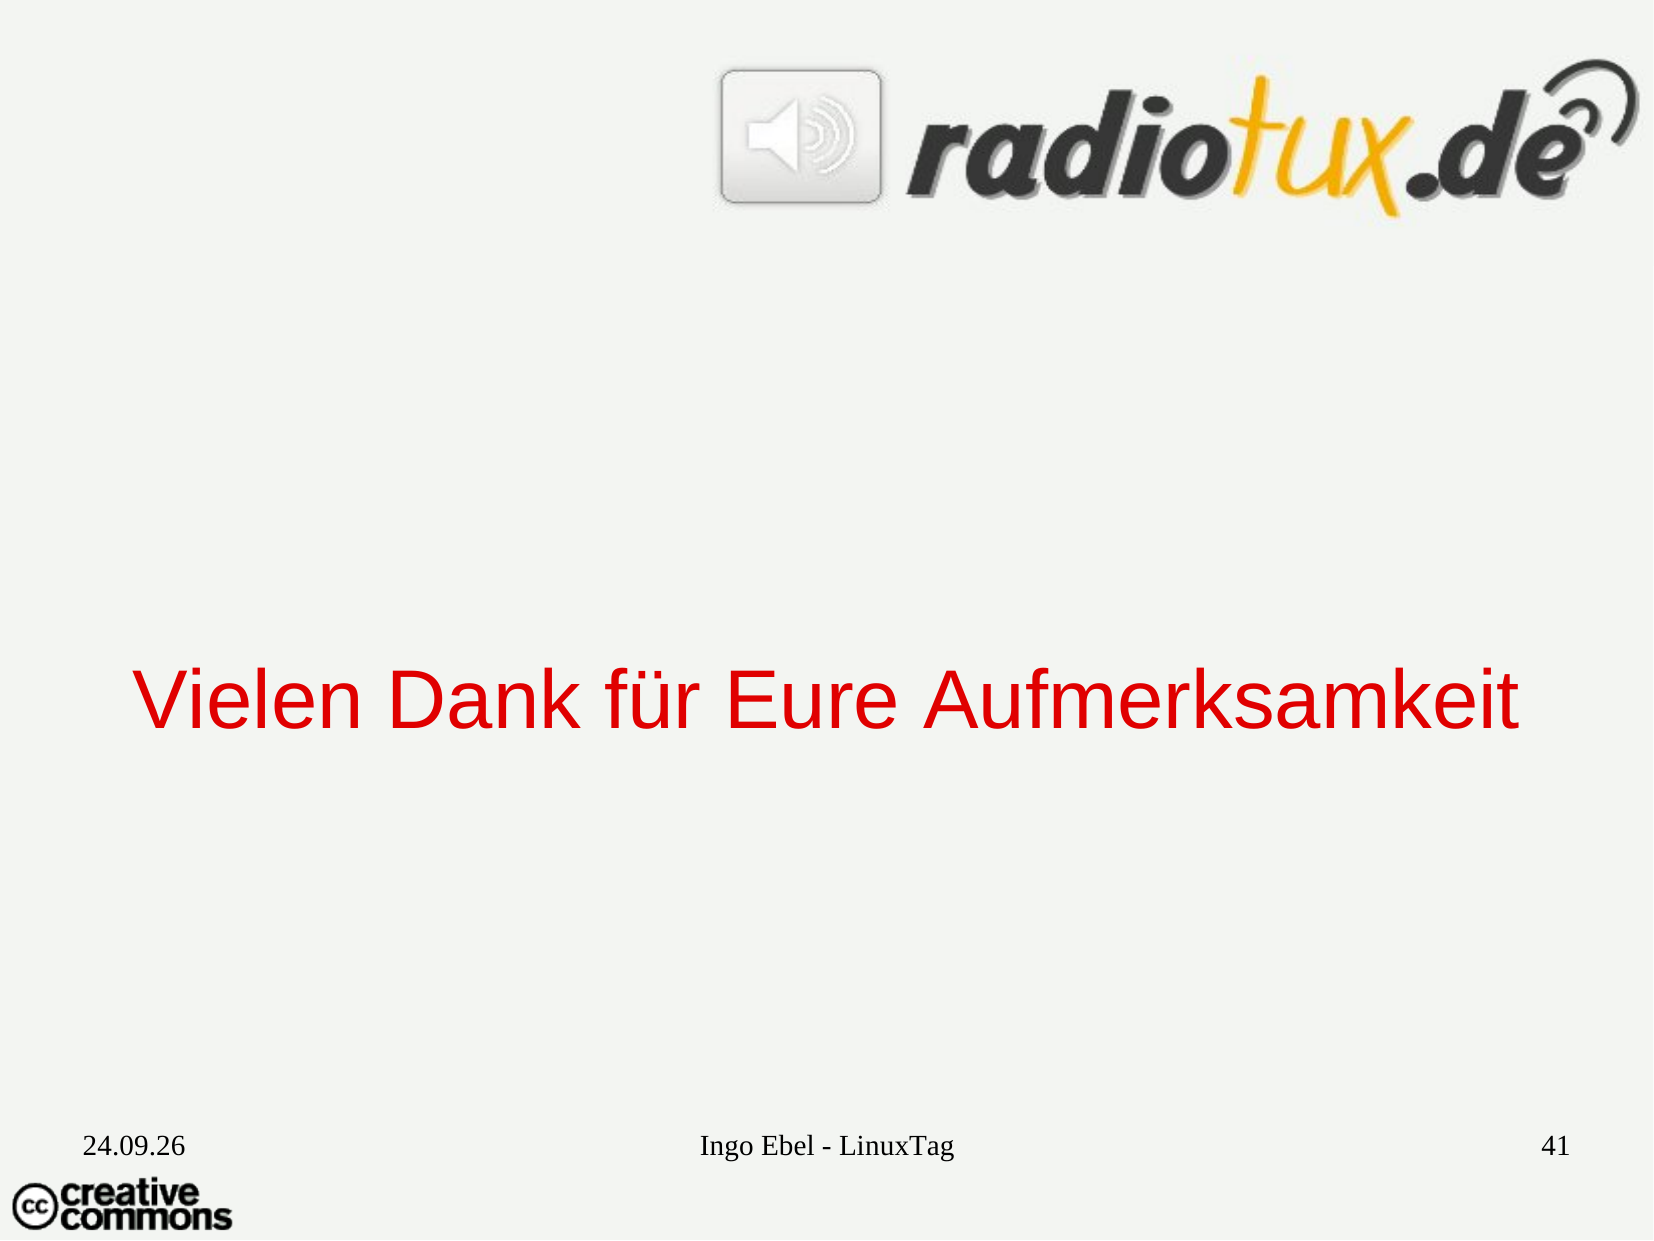

#
Vielen Dank für Eure Aufmerksamkeit
Ingo Ebel - LinuxTag
41